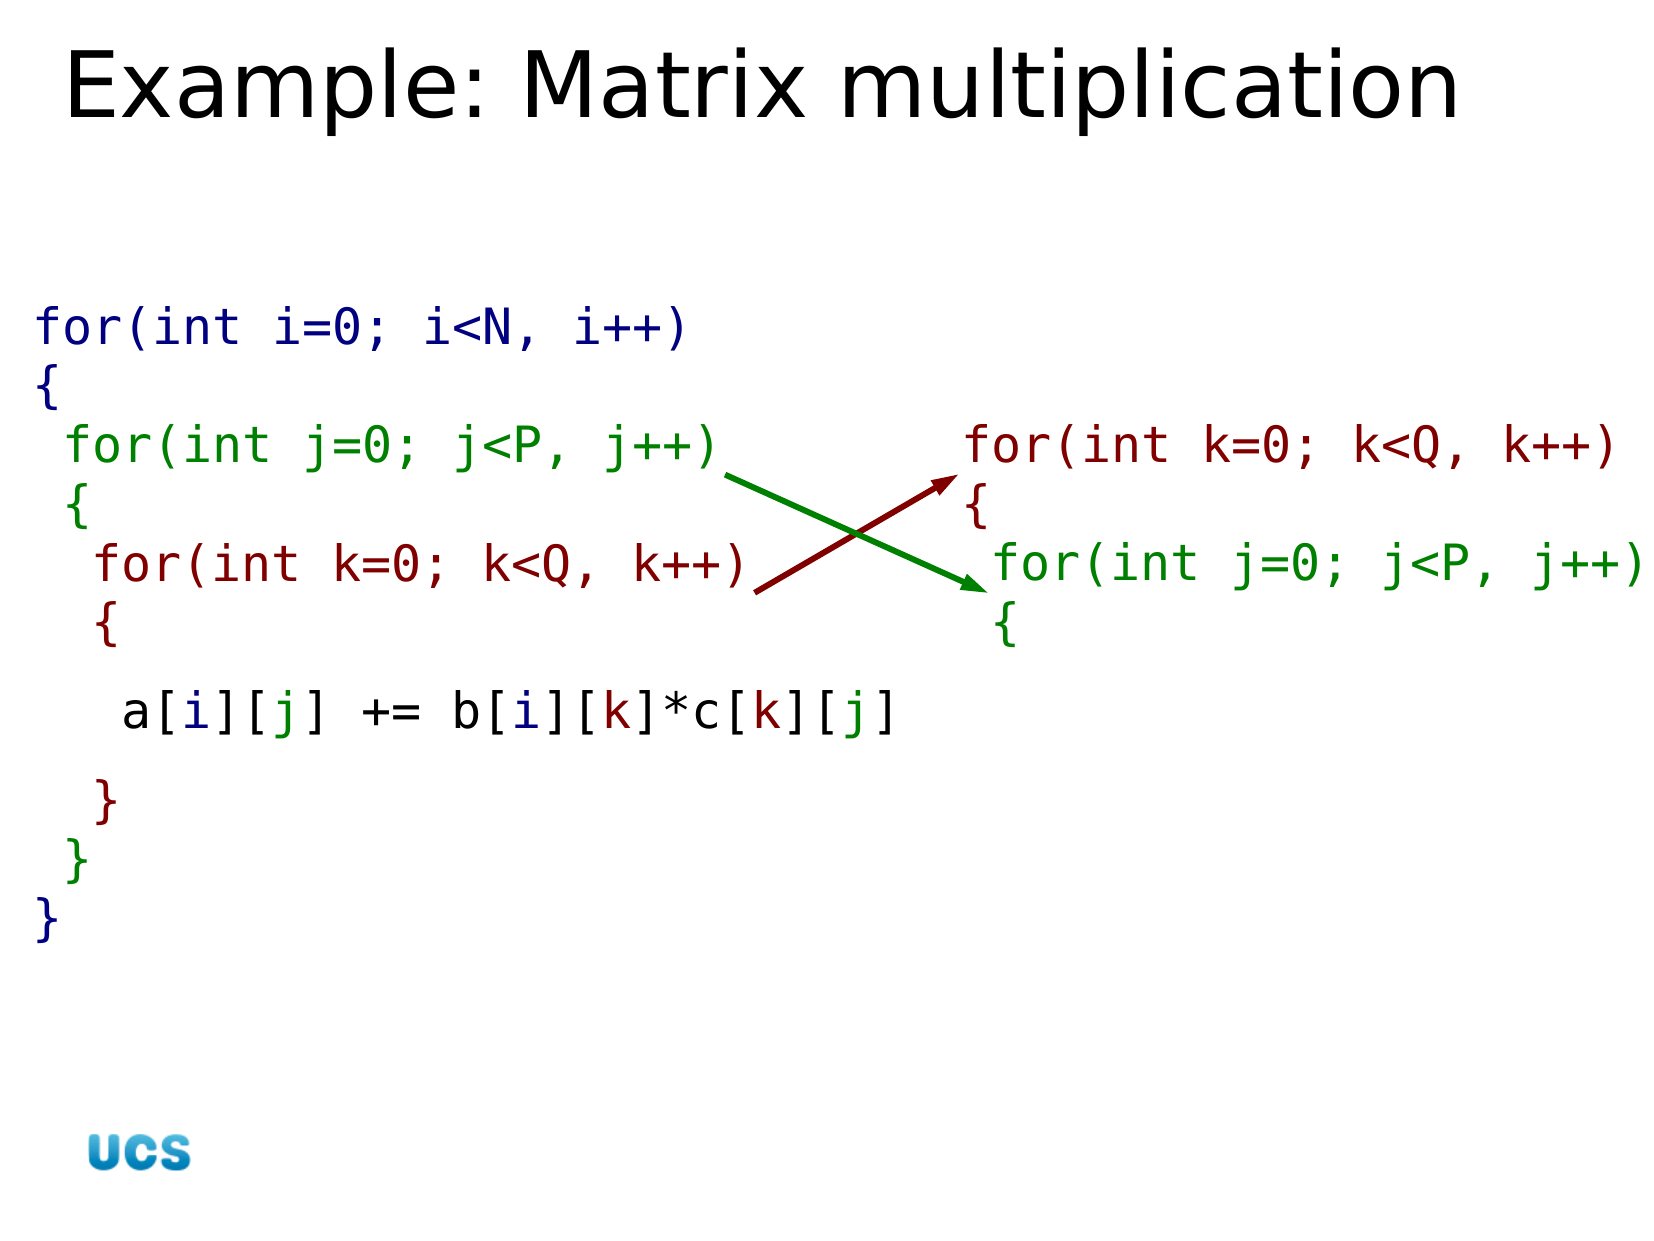

Example: Matrix multiplication
for(int i=0; i<N, i++)
{
for(int j=0; j<P, j++)
{
for(int k=0; k<Q, k++)
{
for(int j=0; j<P, j++)
{
for(int k=0; k<Q, k++)
{
a[i][j] += b[i][k]*c[k][j]
}
}
}